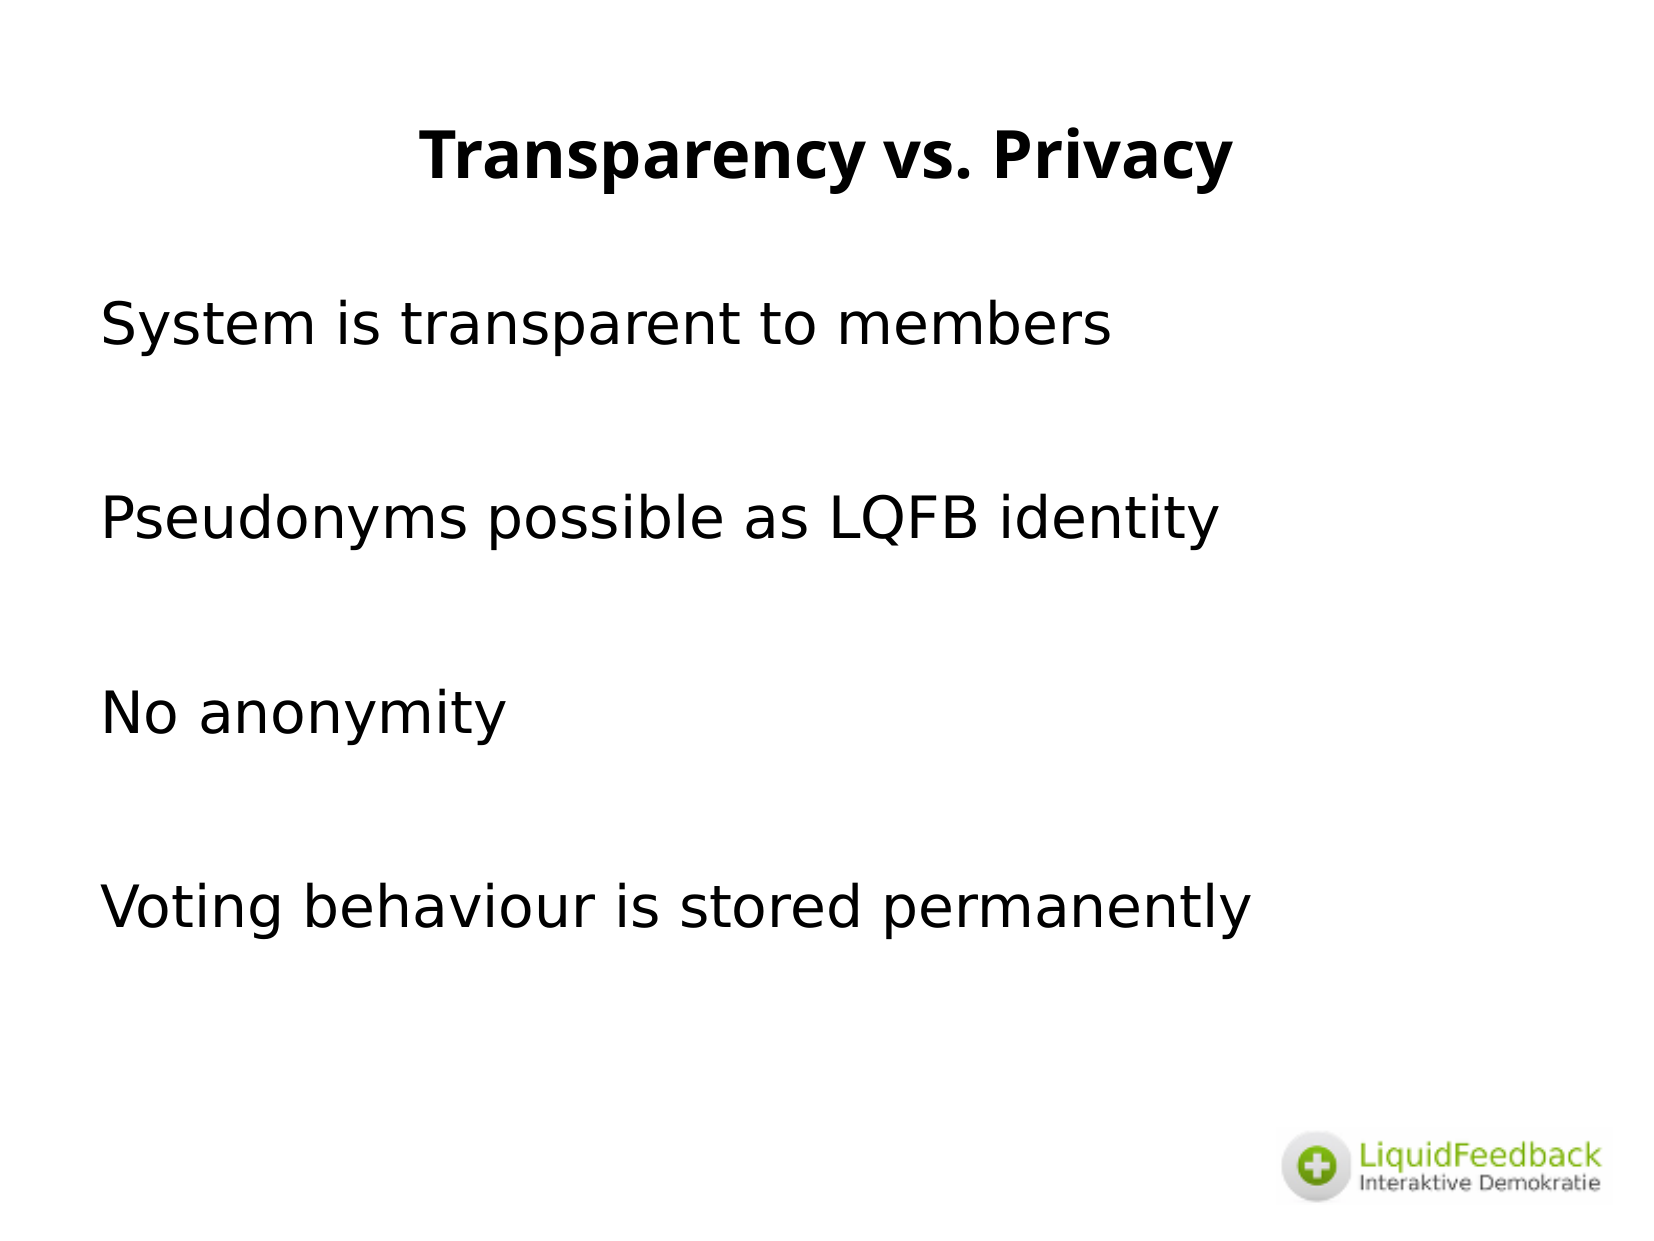

# Transparency vs. Privacy
System is transparent to members
Pseudonyms possible as LQFB identity
No anonymity
Voting behaviour is stored permanently